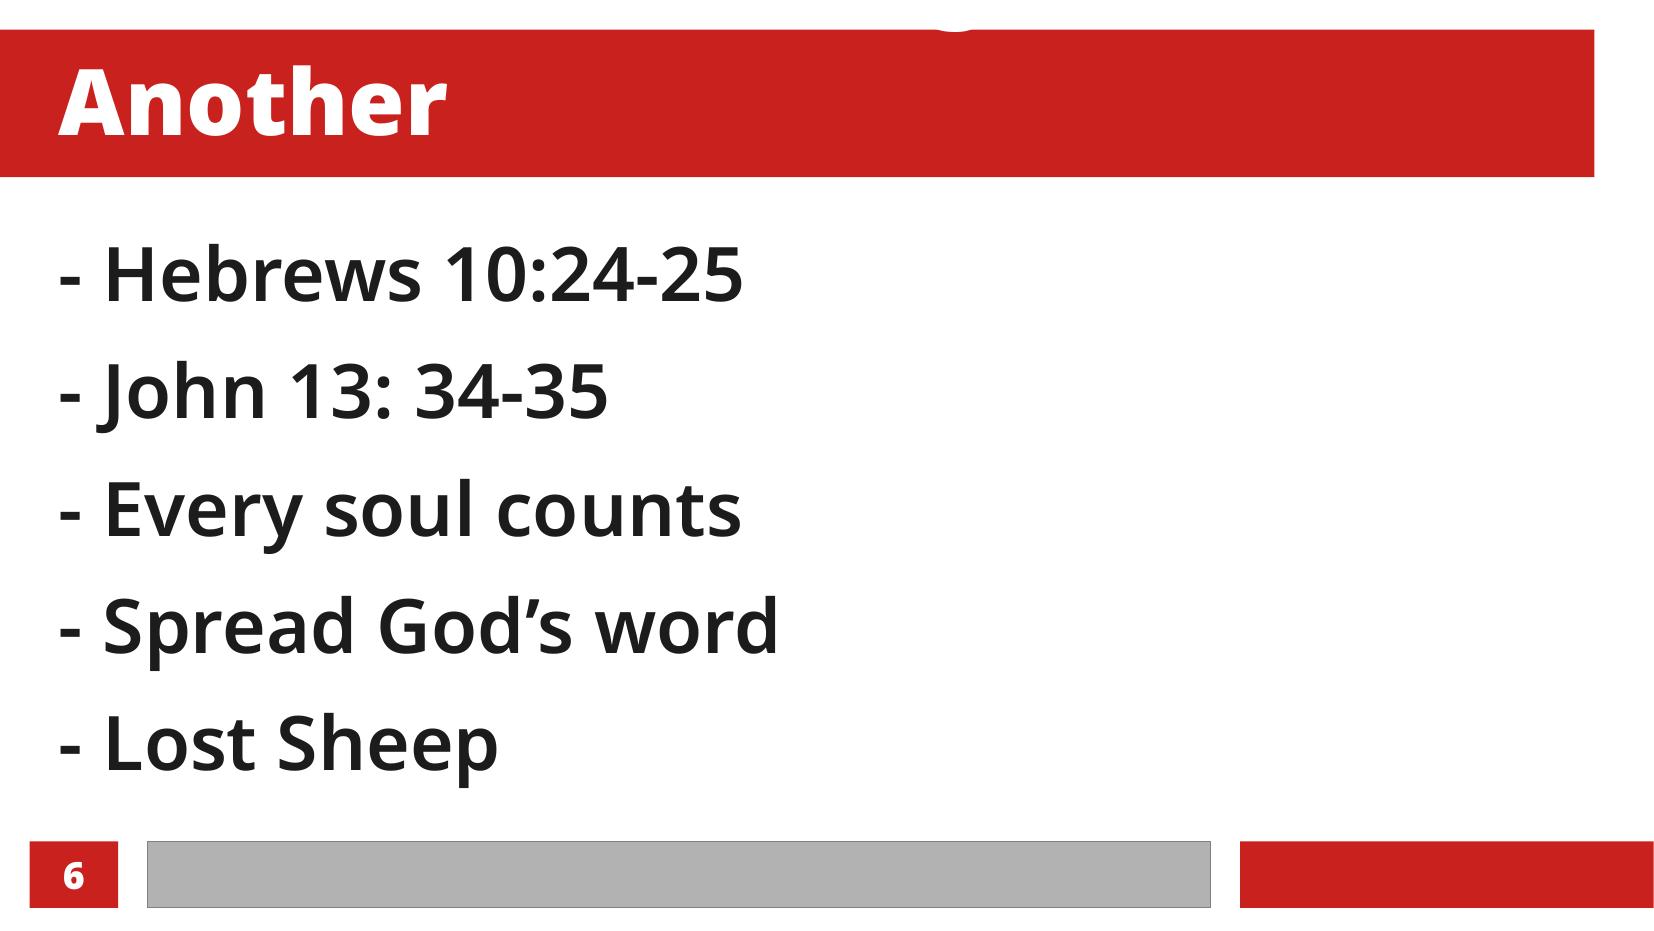

# We Are To Encourage One Another
- Hebrews 10:24-25
- John 13: 34-35
- Every soul counts
- Spread God’s word
- Lost Sheep
6